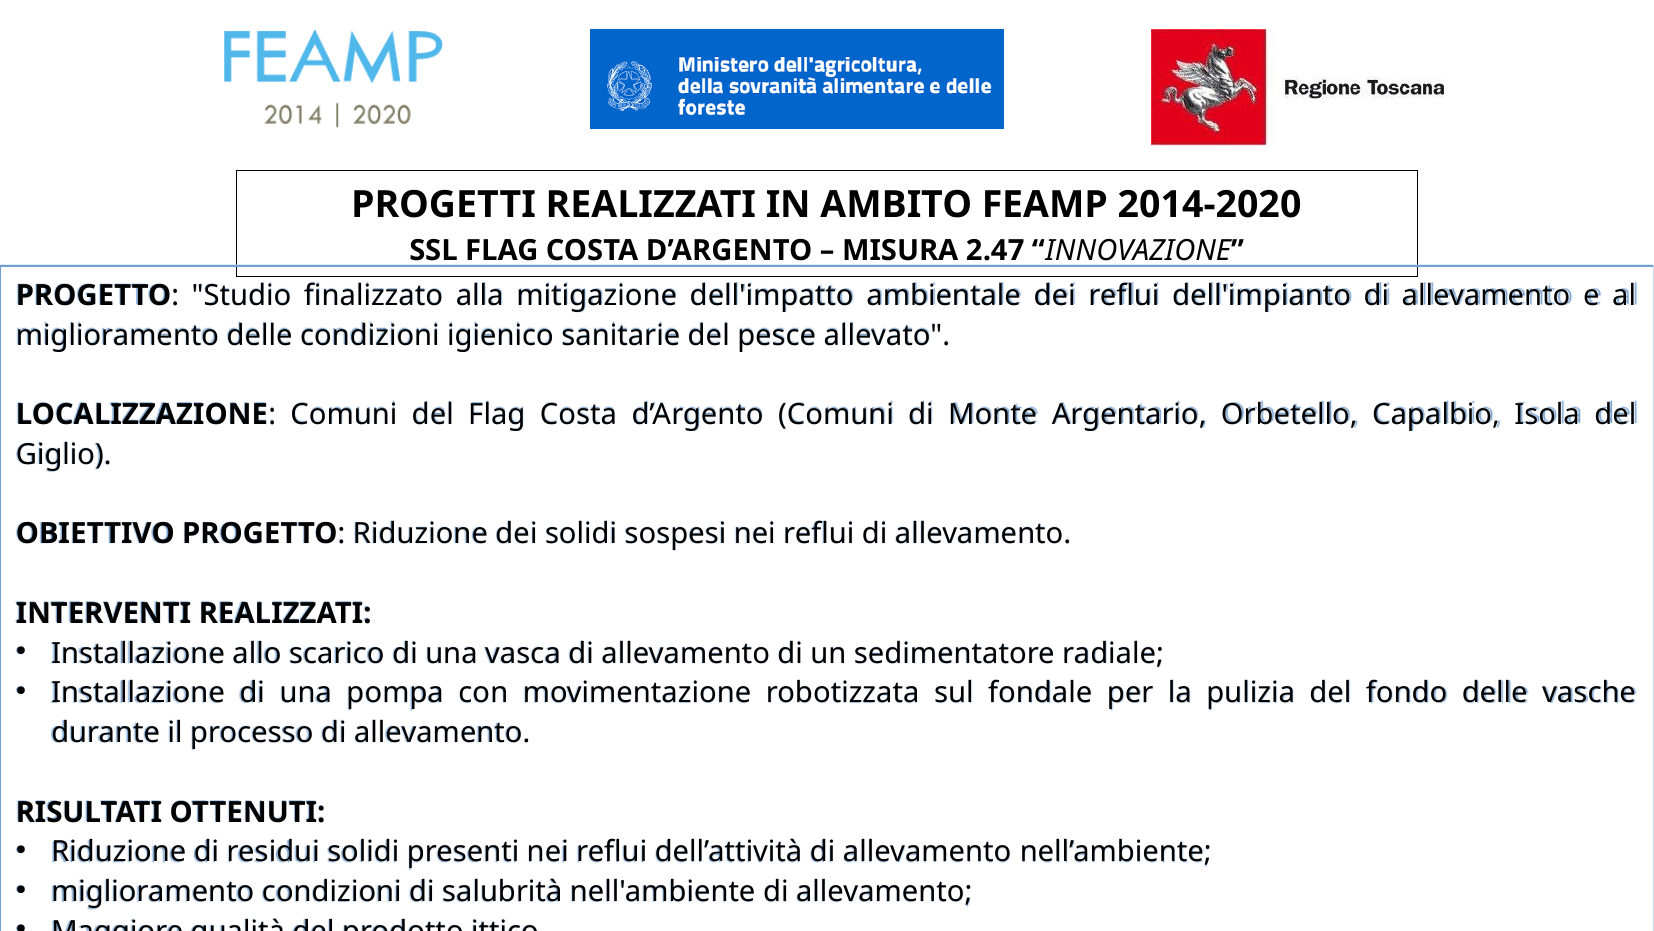

PROGETTI REALIZZATI IN AMBITO FEAMP 2014-2020
SSL FLAG COSTA D’ARGENTO – MISURA 2.47 “INNOVAZIONE”
PROGETTO: "Studio finalizzato alla mitigazione dell'impatto ambientale dei reflui dell'impianto di allevamento e al miglioramento delle condizioni igienico sanitarie del pesce allevato".
LOCALIZZAZIONE: Comuni del Flag Costa d’Argento (Comuni di Monte Argentario, Orbetello, Capalbio, Isola del Giglio).
OBIETTIVO PROGETTO: Riduzione dei solidi sospesi nei reflui di allevamento.
INTERVENTI REALIZZATI:
Installazione allo scarico di una vasca di allevamento di un sedimentatore radiale;
Installazione di una pompa con movimentazione robotizzata sul fondale per la pulizia del fondo delle vasche durante il processo di allevamento.
RISULTATI OTTENUTI:
Riduzione di residui solidi presenti nei reflui dell’attività di allevamento nell’ambiente;
miglioramento condizioni di salubrità nell'ambiente di allevamento;
Maggiore qualità del prodotto ittico.